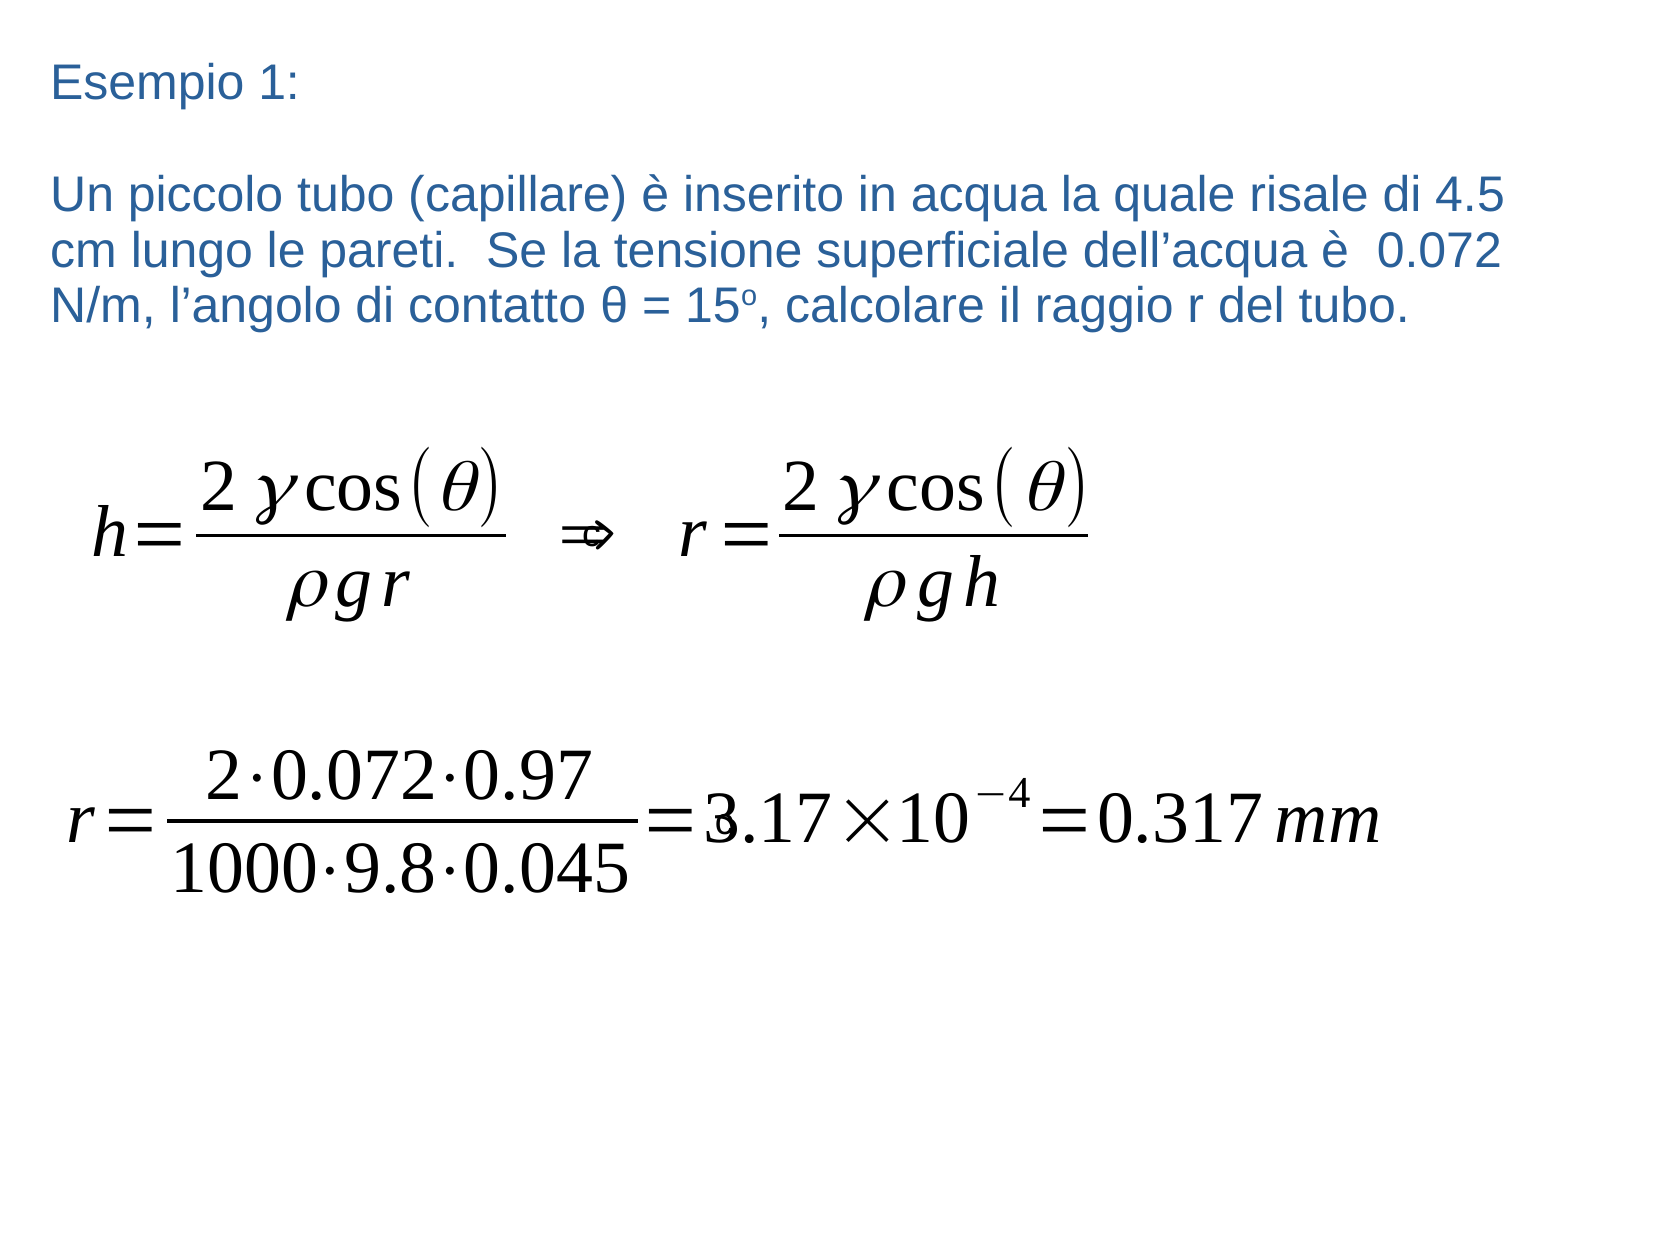

Esempio 1:
Un piccolo tubo (capillare) è inserito in acqua la quale risale di 4.5 cm lungo le pareti. Se la tensione superficiale dell’acqua è 0.072 N/m, l’angolo di contatto θ = 15o, calcolare il raggio r del tubo.